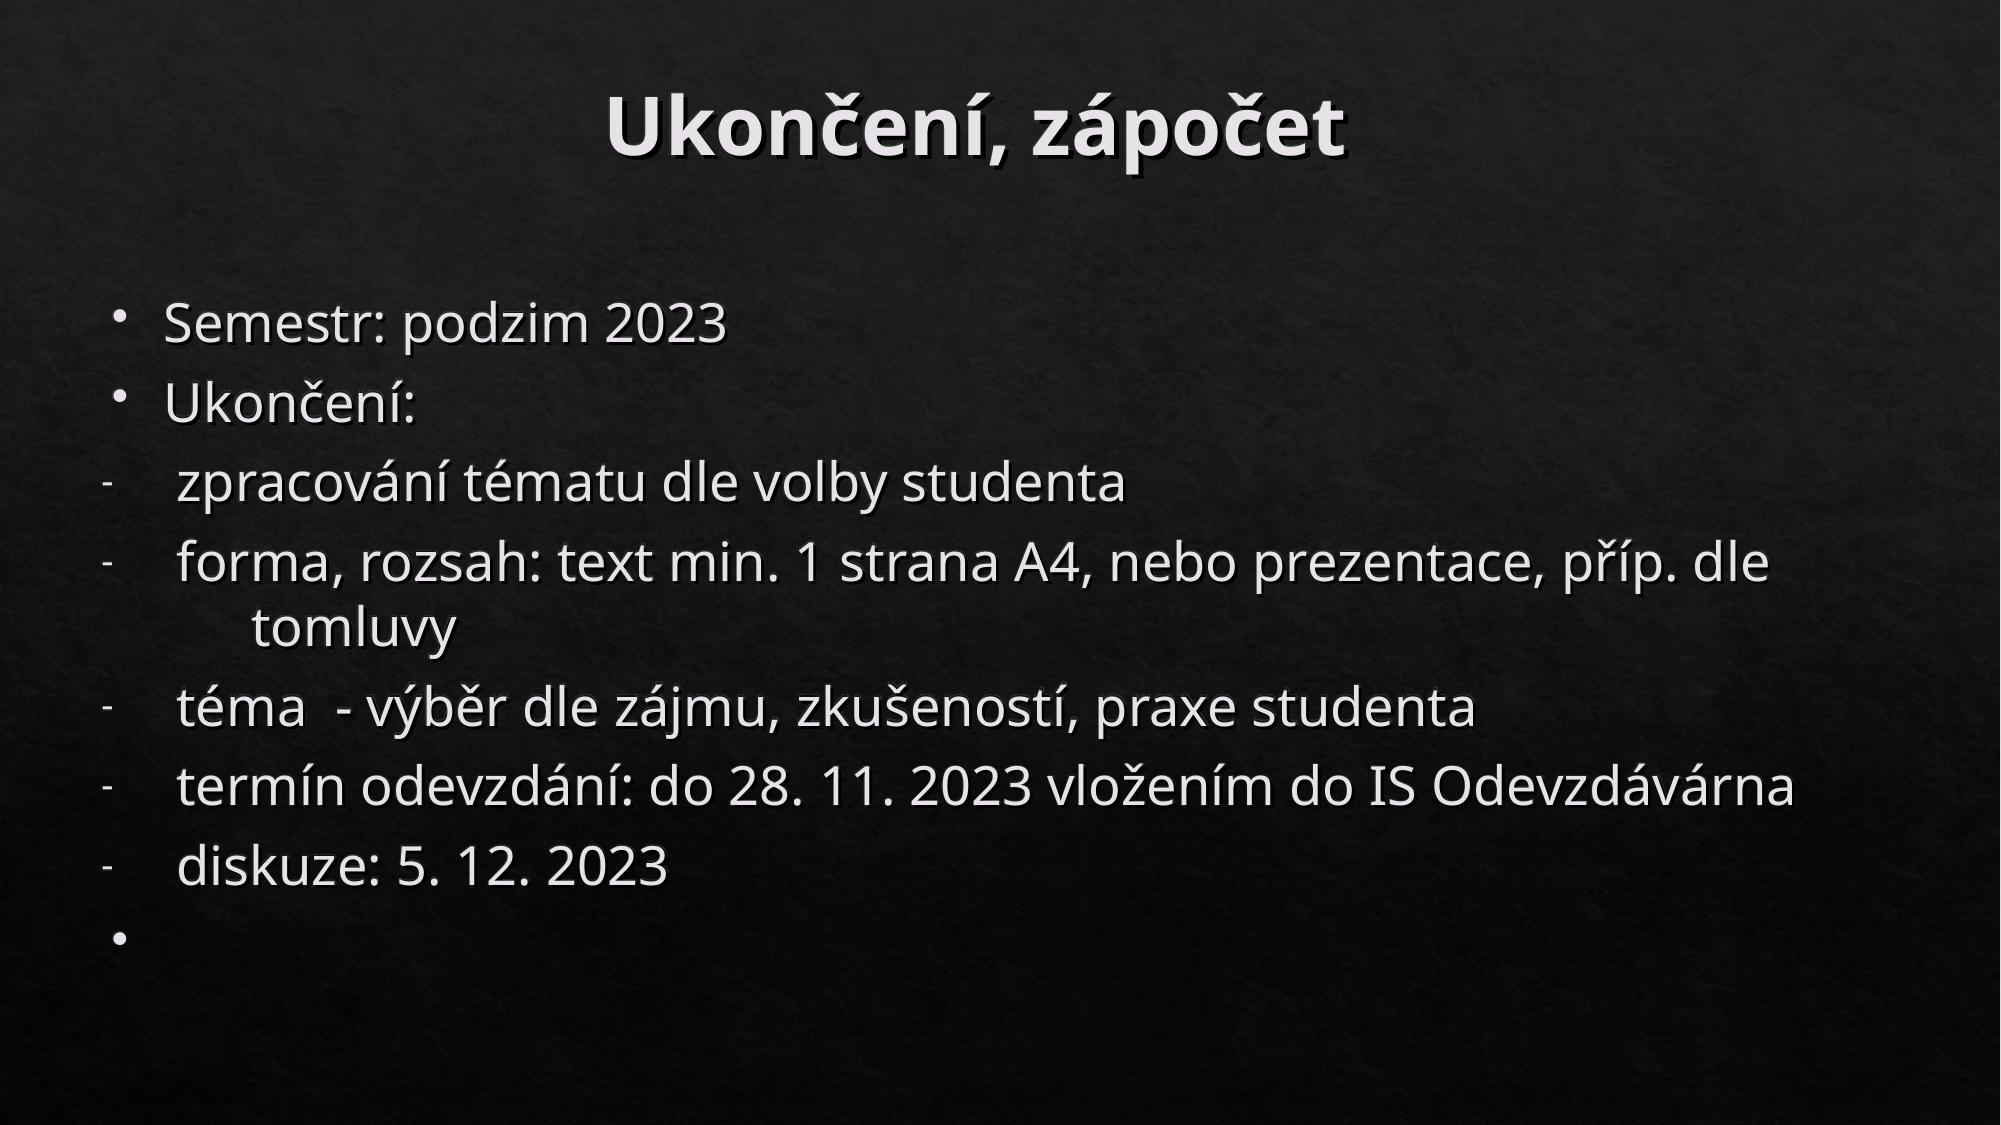

# Ukončení, zápočet
Semestr: podzim 2023
Ukončení:
zpracování tématu dle volby studenta
forma, rozsah: text min. 1 strana A4, nebo prezentace, příp. dle tomluvy
téma - výběr dle zájmu, zkušeností, praxe studenta
termín odevzdání: do 28. 11. 2023 vložením do IS Odevzdávárna
diskuze: 5. 12. 2023